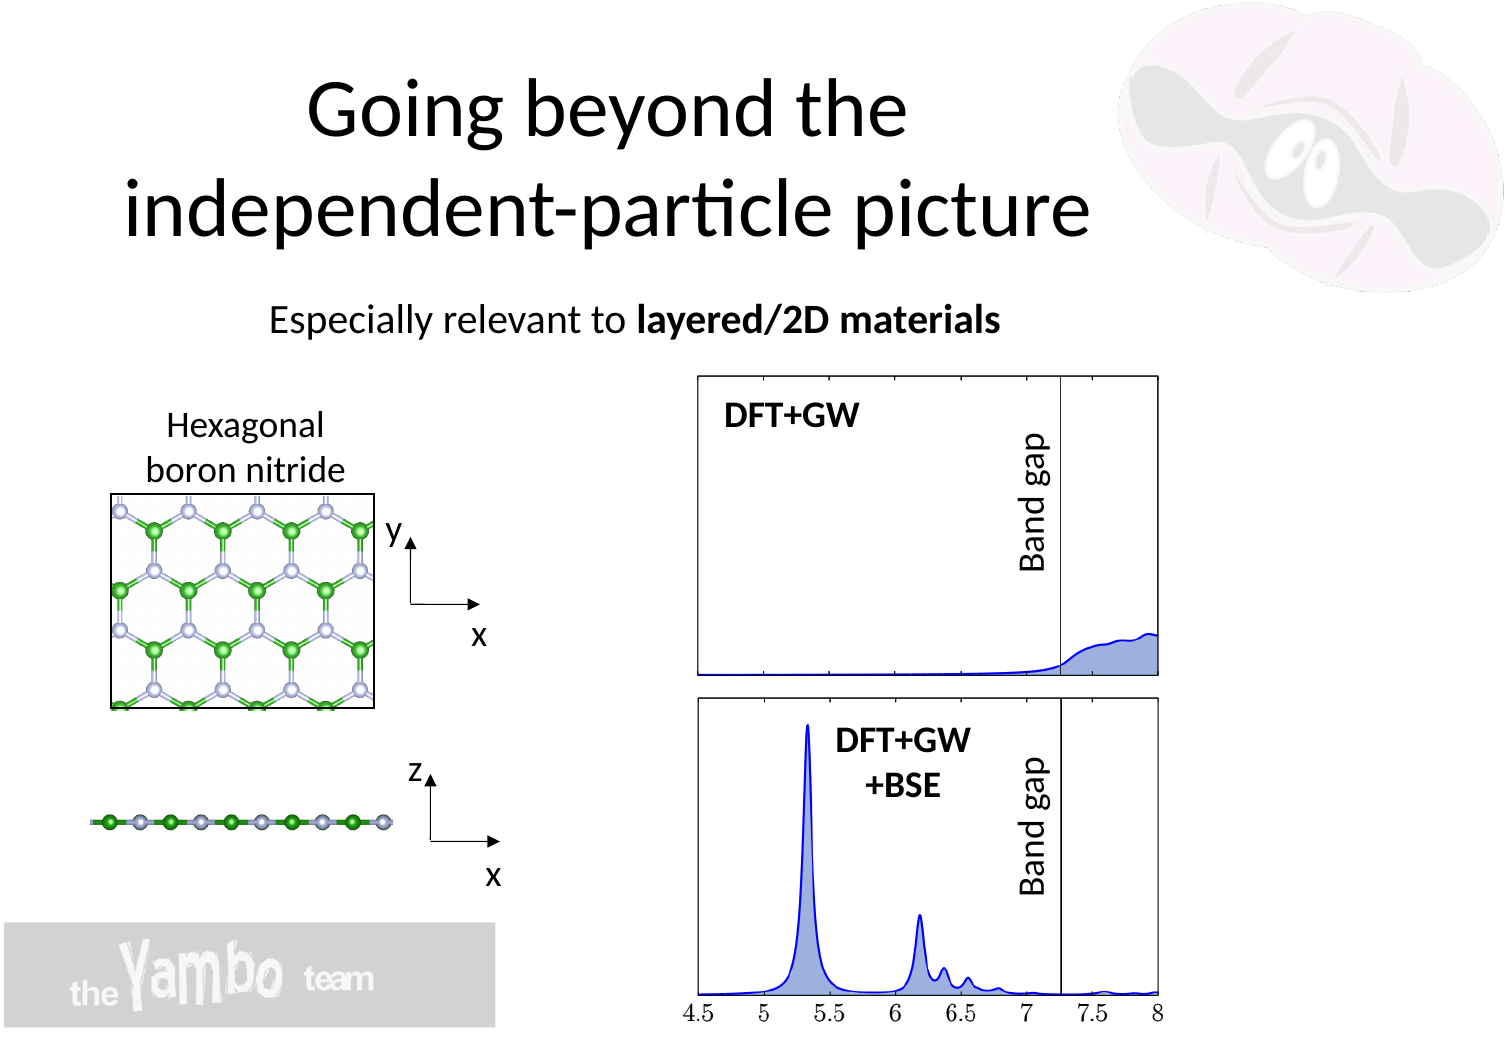

Going beyond the independent-particle picture
Especially relevant to layered/2D materials
DFT+GW
Hexagonal boron nitride
Band gap
y
x
DFT+GW+BSE
z
Band gap
x